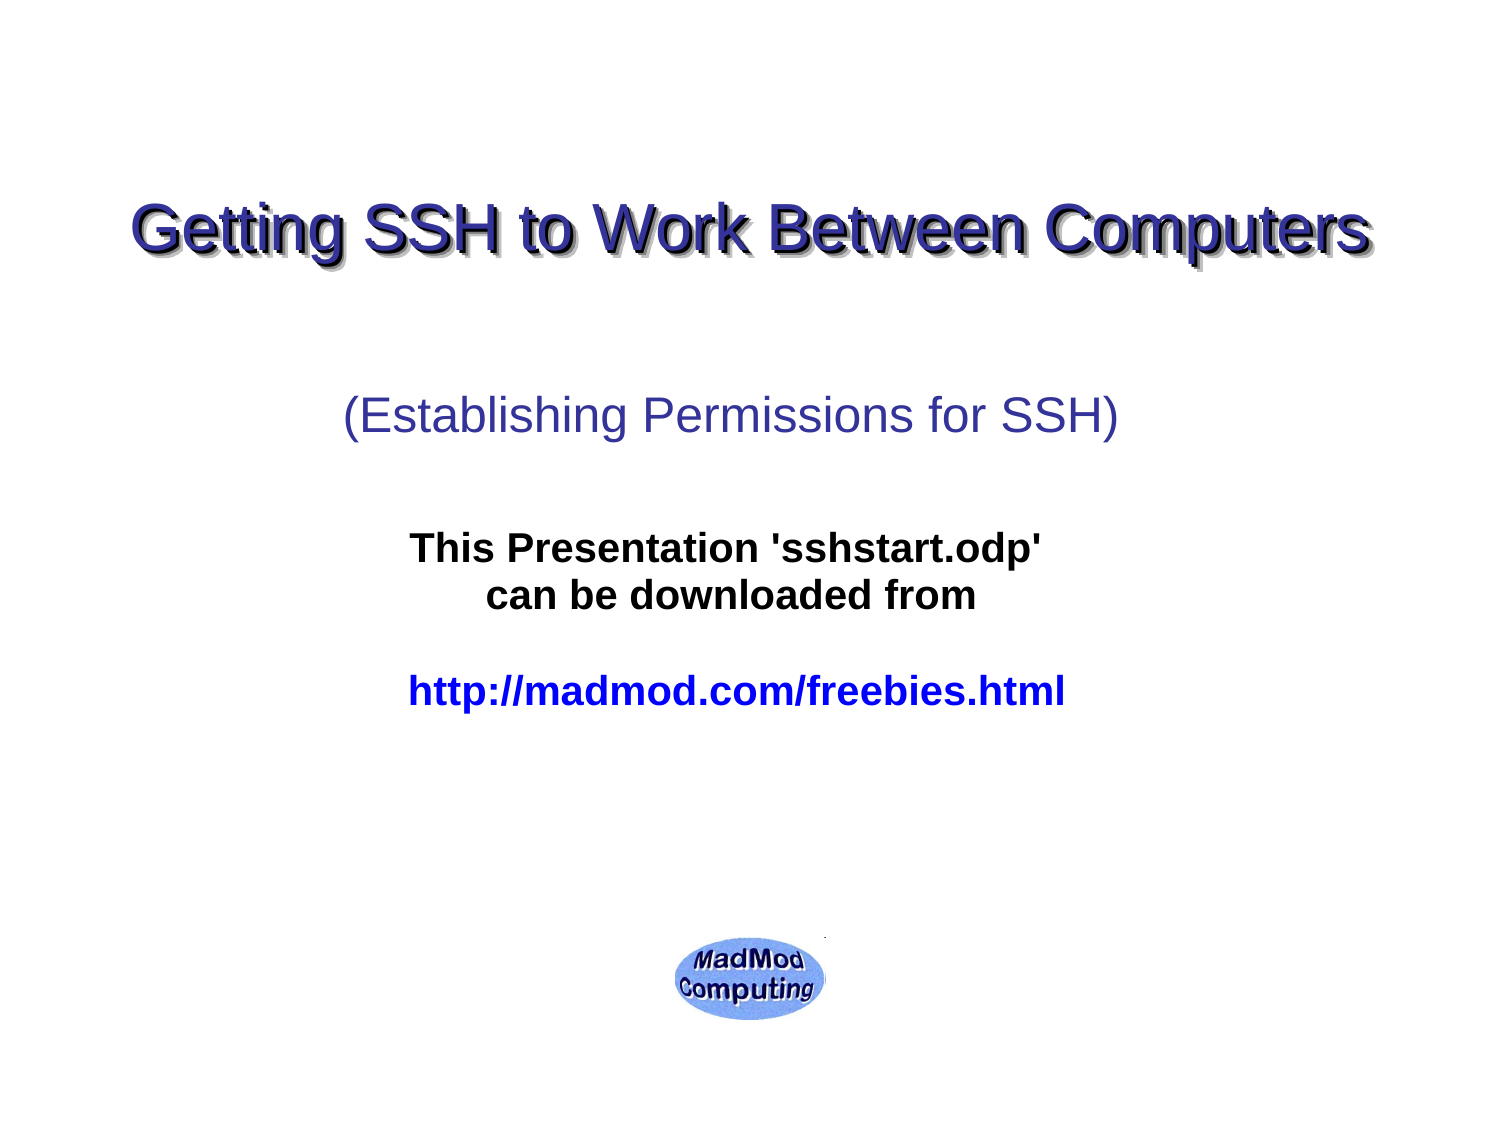

# Getting SSH to Work Between Computers
(Establishing Permissions for SSH)
This Presentation 'sshstart.odp'
can be downloaded from
 http://madmod.com/freebies.html